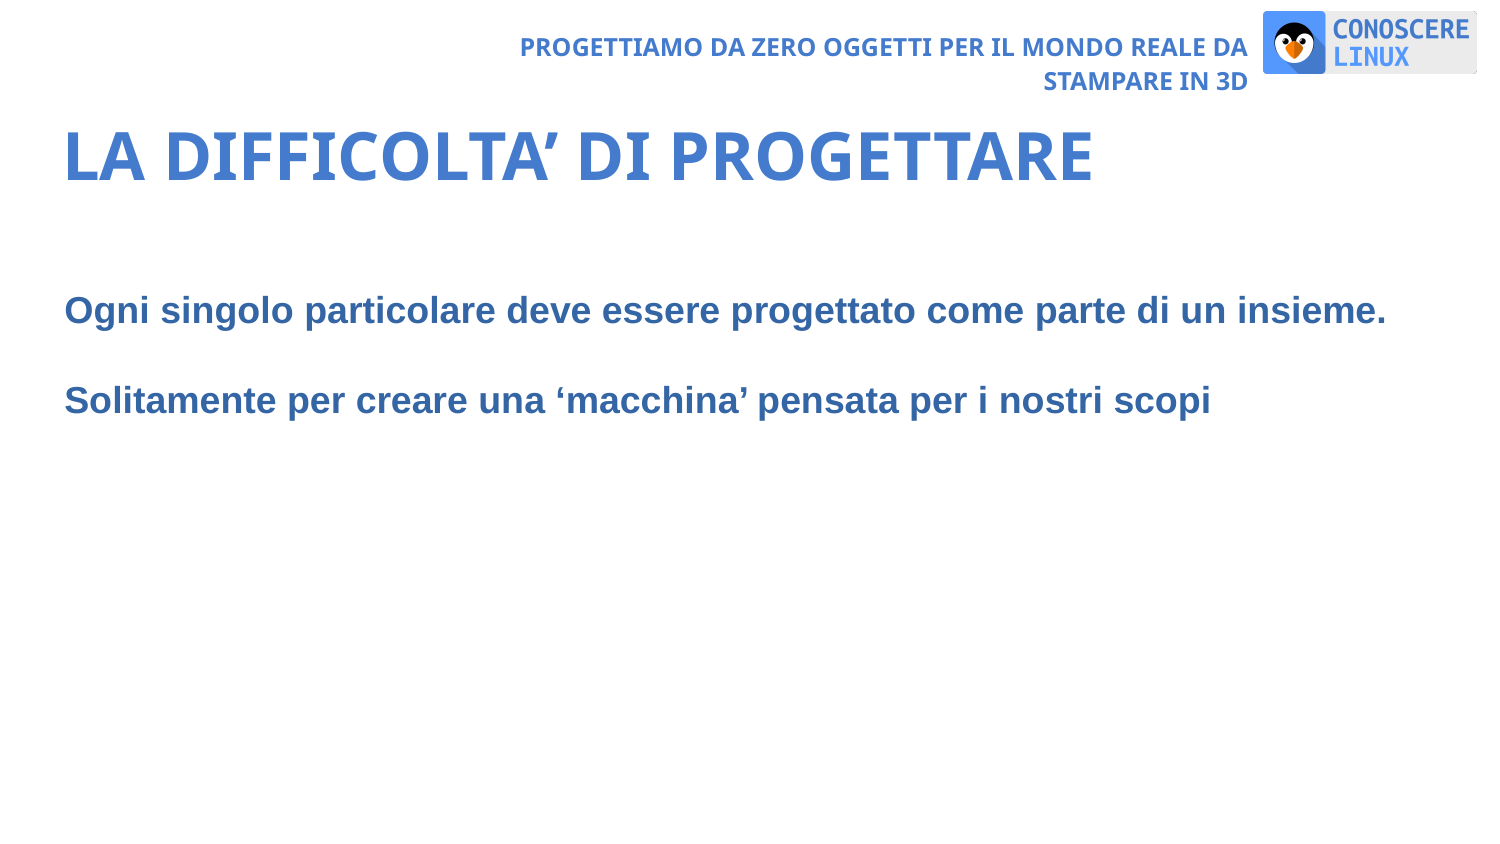

PROGETTIAMO DA ZERO OGGETTI PER IL MONDO REALE DA STAMPARE IN 3D
LA DIFFICOLTA’ DI PROGETTARE
# Ogni singolo particolare deve essere progettato come parte di un insieme. Solitamente per creare una ‘macchina’ pensata per i nostri scopi